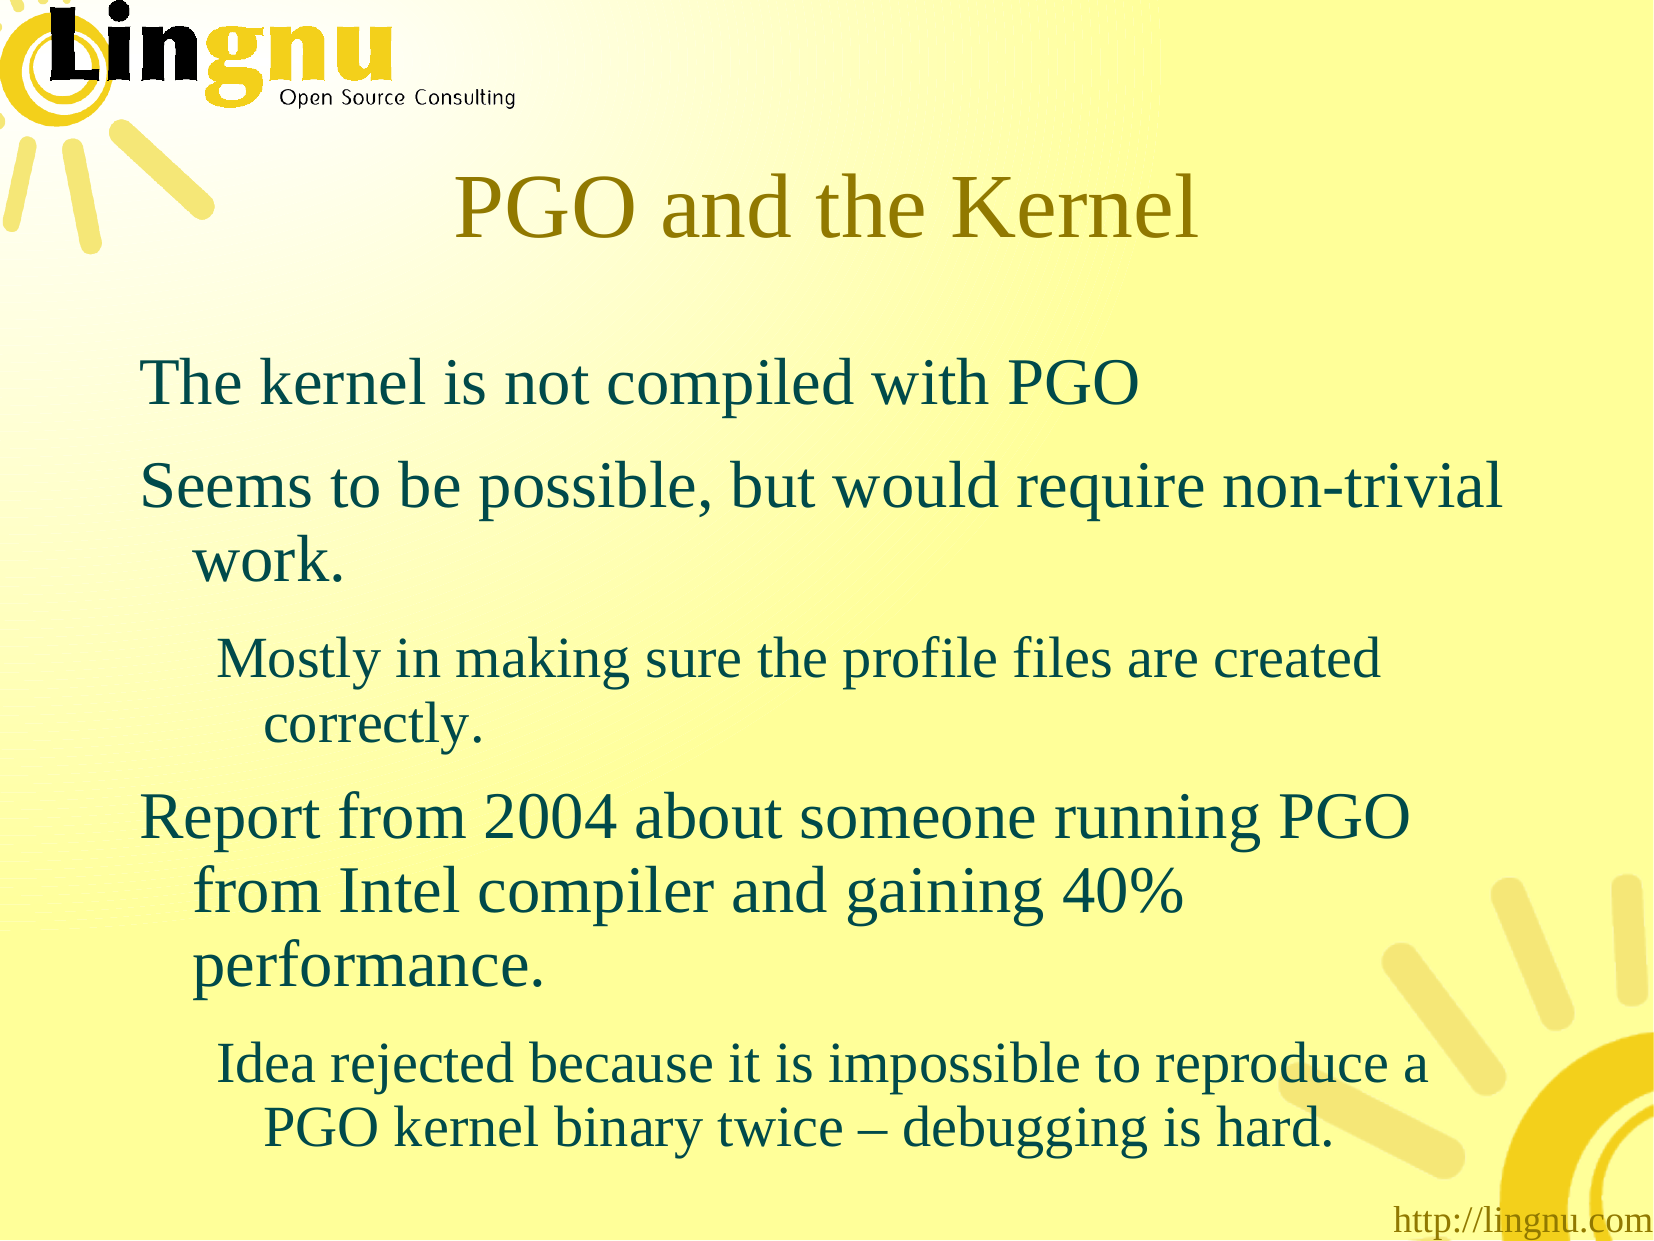

# PGO and the Kernel
The kernel is not compiled with PGO
Seems to be possible, but would require non-trivial work.
Mostly in making sure the profile files are created correctly.
Report from 2004 about someone running PGO from Intel compiler and gaining 40% performance.
Idea rejected because it is impossible to reproduce a PGO kernel binary twice – debugging is hard.